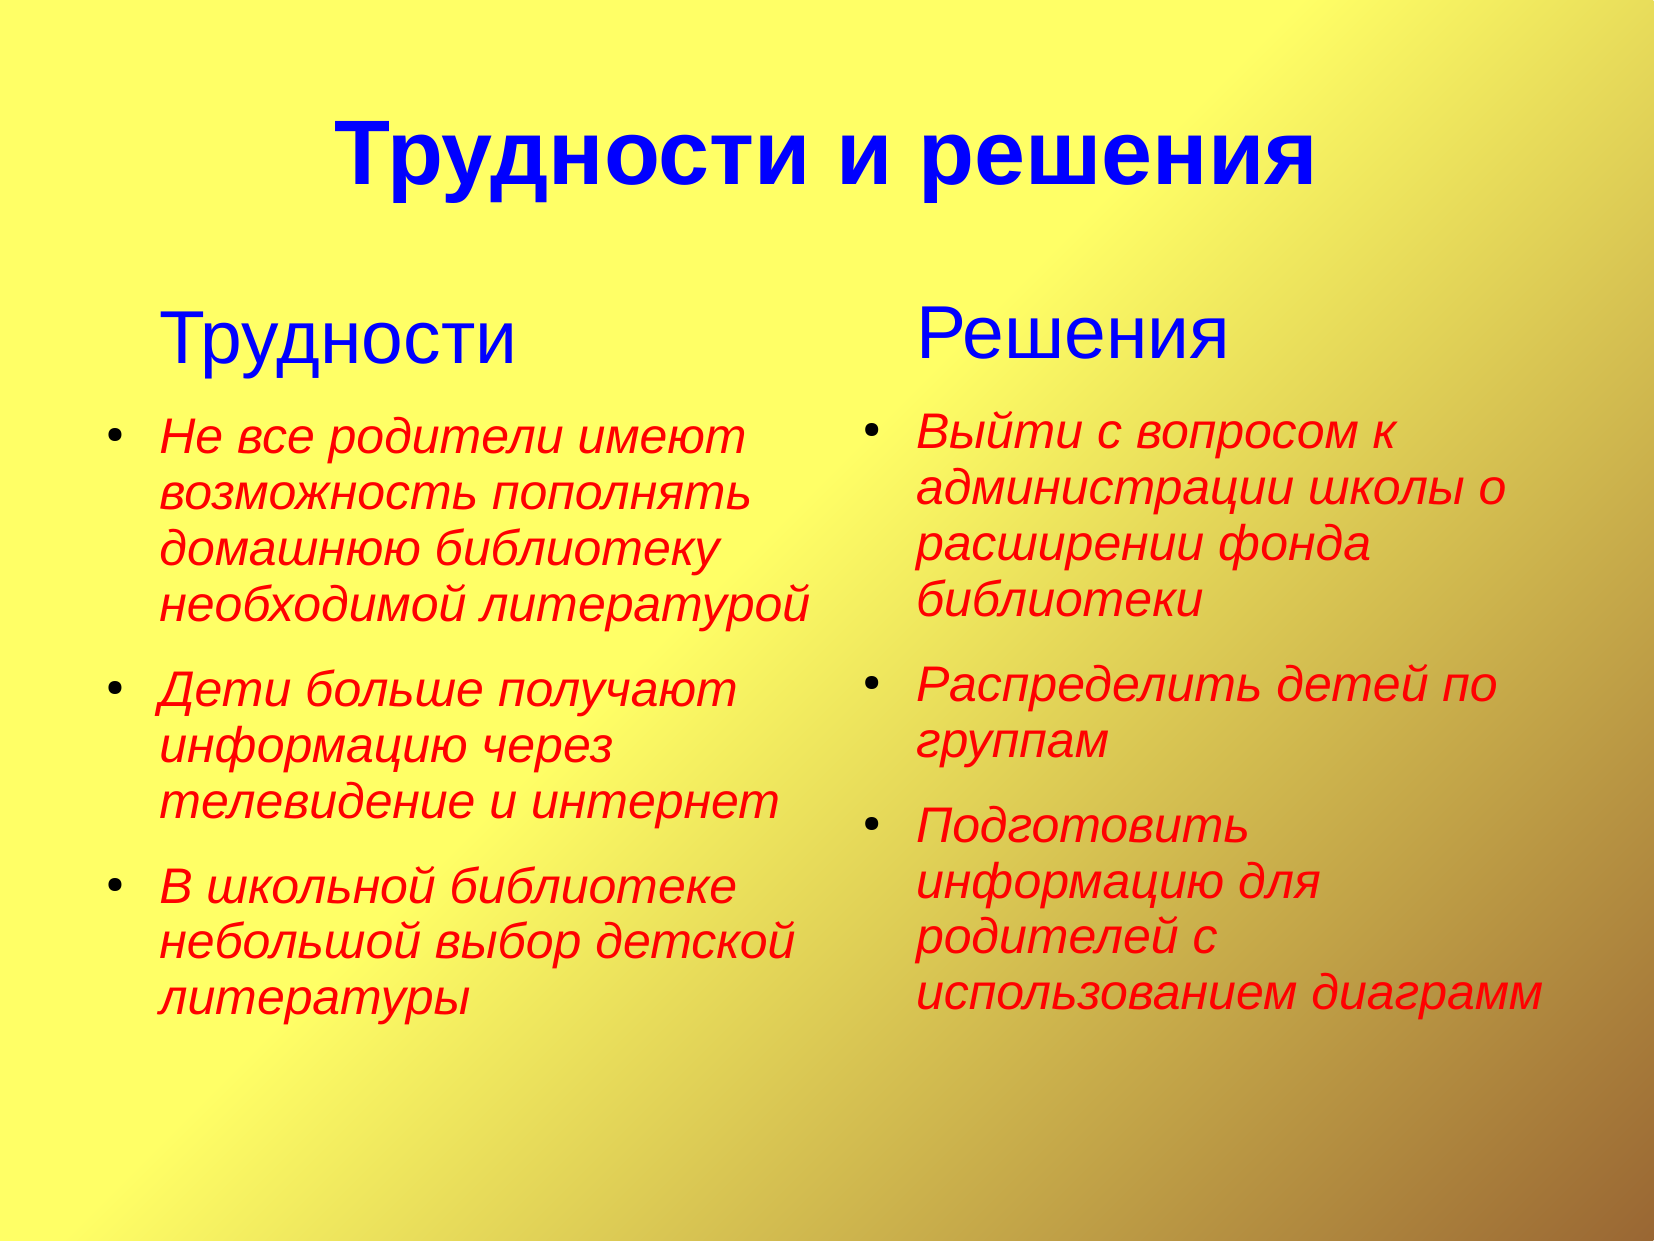

# Трудности и решения
Решения
Выйти с вопросом к администрации школы о расширении фонда библиотеки
Распределить детей по группам
Подготовить информацию для родителей с использованием диаграмм
Трудности
Не все родители имеют возможность пополнять домашнюю библиотеку необходимой литературой
Дети больше получают информацию через телевидение и интернет
В школьной библиотеке небольшой выбор детской литературы